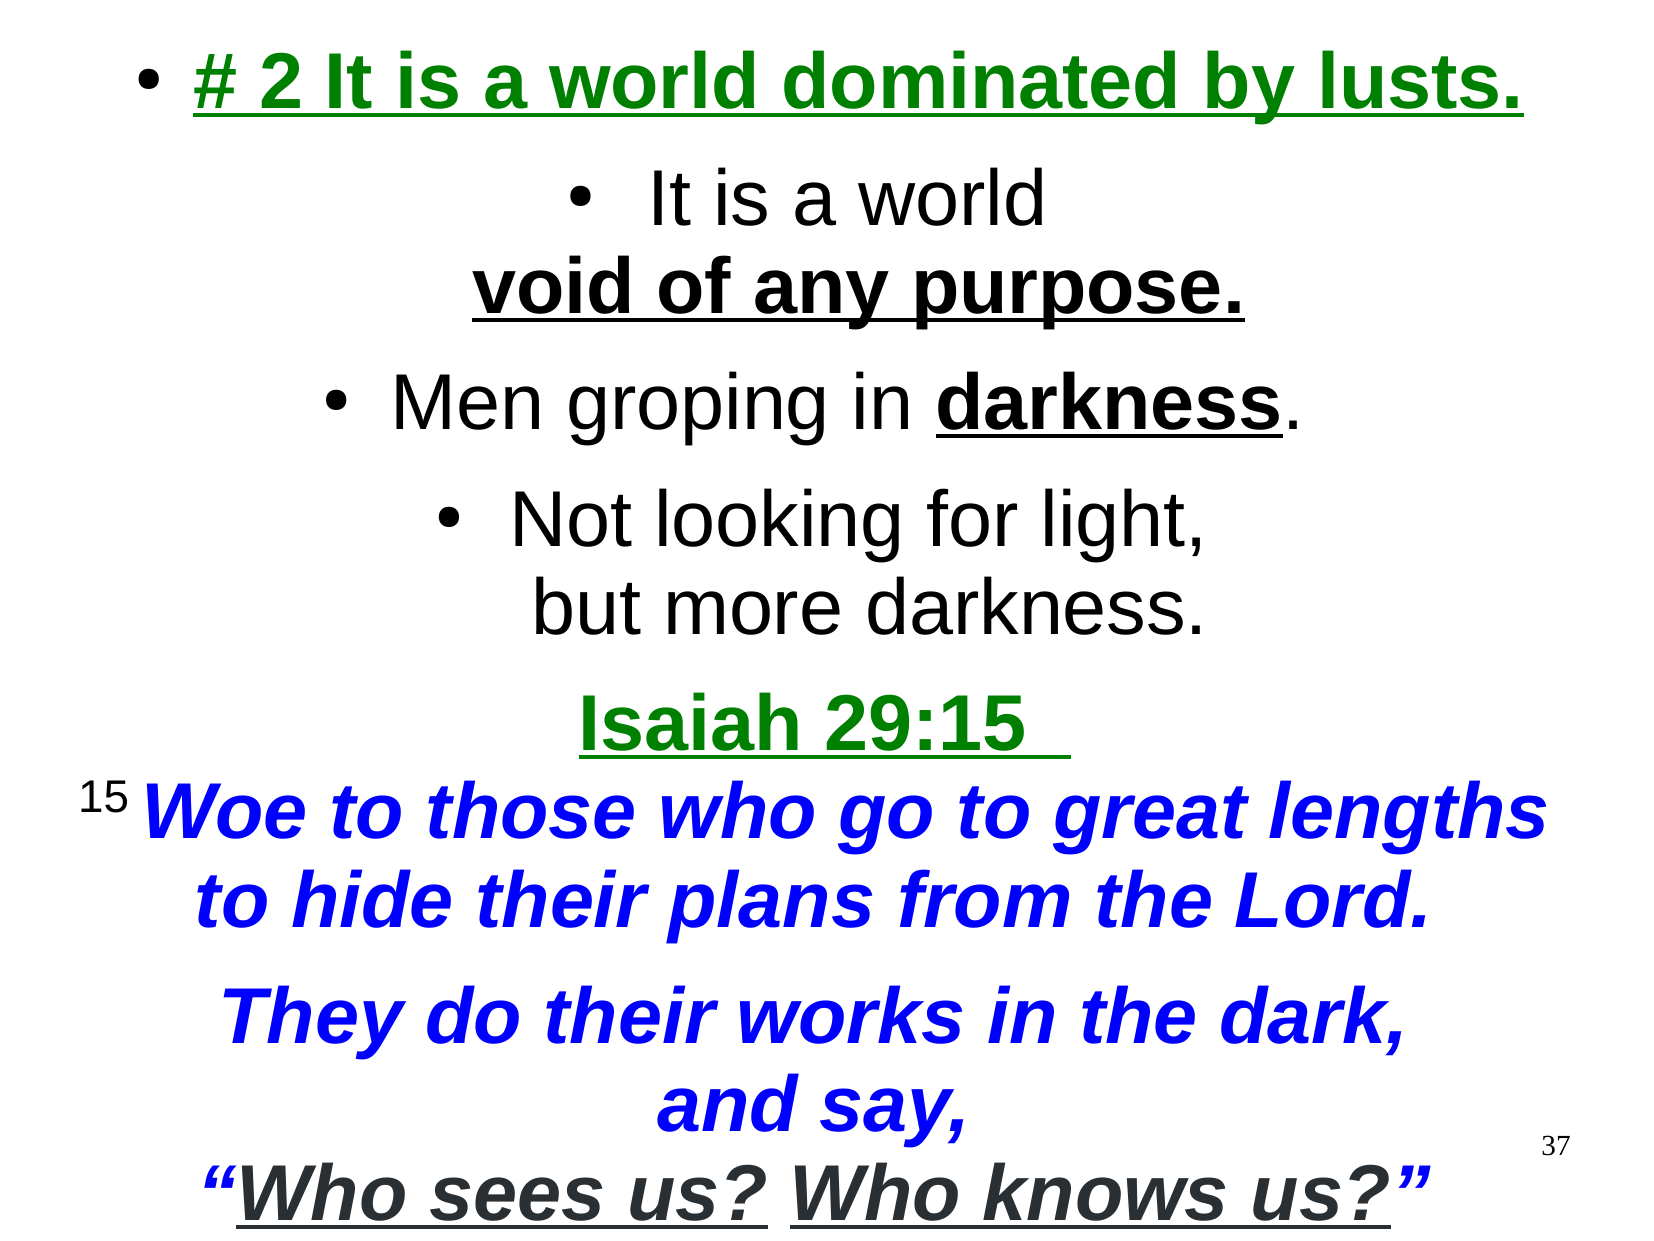

# # 2 It is a world dominated by lusts.
It is a world
void of any purpose.
Men groping in darkness.
Not looking for light,
 but more darkness.
Isaiah 29:15
15 Woe to those who go to great lengths
to hide their plans from the Lord.
They do their works in the dark,
and say,
“Who sees us? Who knows us?”
37